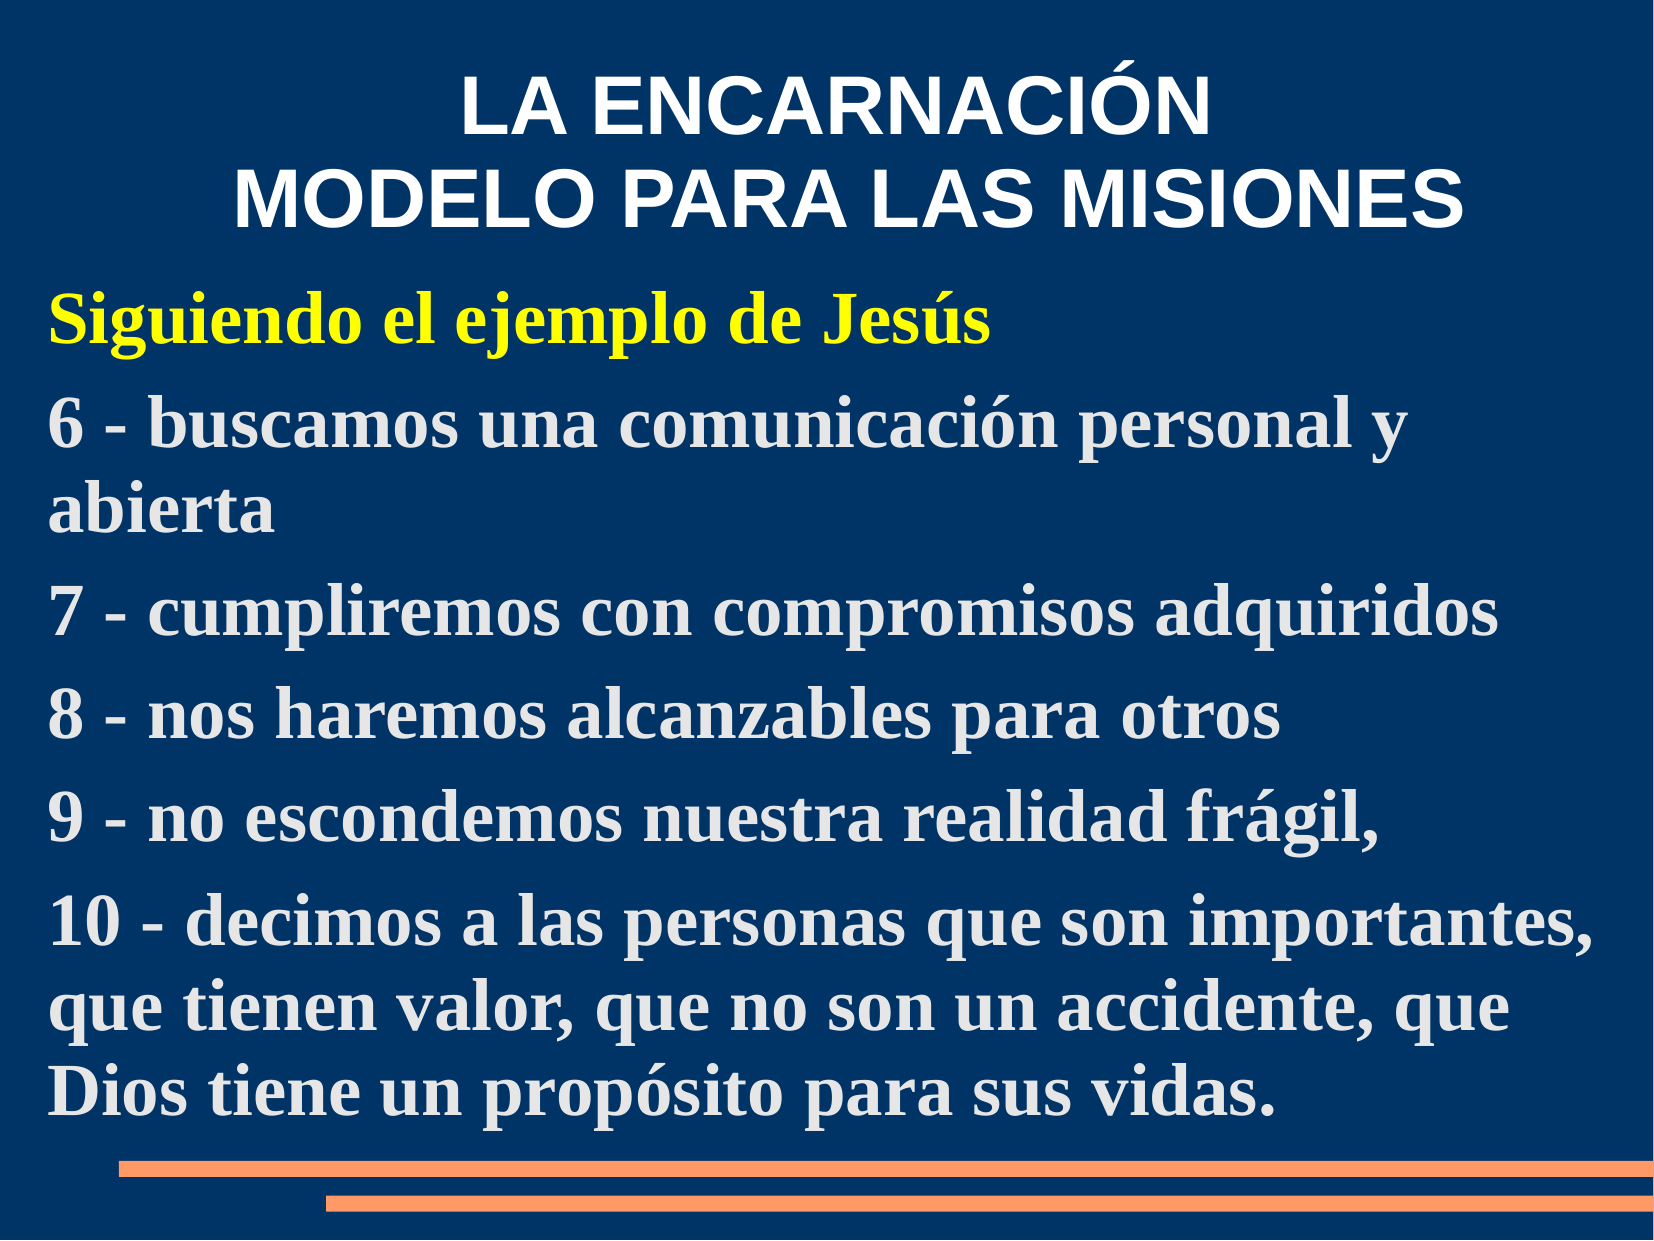

# LA ENCARNACIÓN MODELO PARA LAS MISIONES
Siguiendo el ejemplo de Jesús
6 - buscamos una comunicación personal y abierta
7 - cumpliremos con compromisos adquiridos
8 - nos haremos alcanzables para otros
9 - no escondemos nuestra realidad frágil,
10 - decimos a las personas que son importantes, que tienen valor, que no son un accidente, que Dios tiene un propósito para sus vidas.